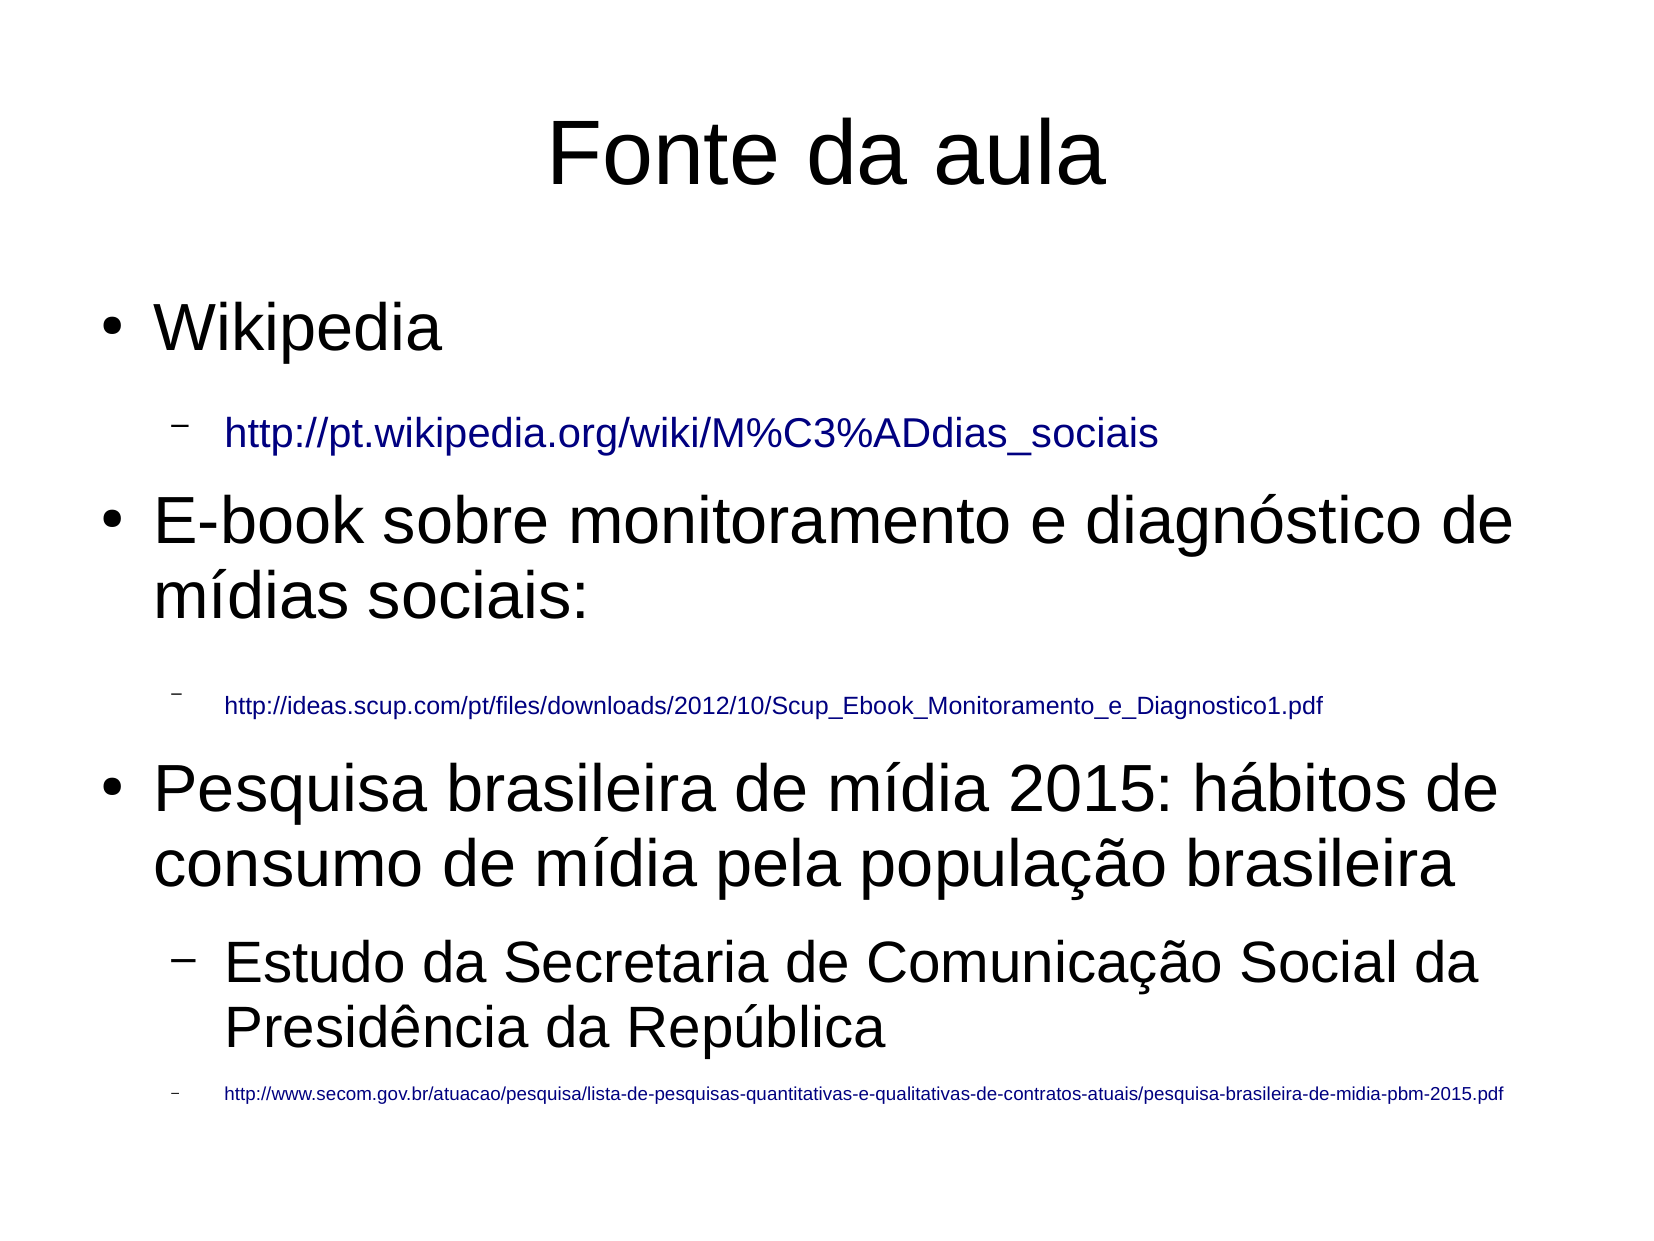

# Fonte da aula
Wikipedia
http://pt.wikipedia.org/wiki/M%C3%ADdias_sociais
E-book sobre monitoramento e diagnóstico de mídias sociais:
http://ideas.scup.com/pt/files/downloads/2012/10/Scup_Ebook_Monitoramento_e_Diagnostico1.pdf
Pesquisa brasileira de mídia 2015: hábitos de consumo de mídia pela população brasileira
Estudo da Secretaria de Comunicação Social da Presidência da República
http://www.secom.gov.br/atuacao/pesquisa/lista-de-pesquisas-quantitativas-e-qualitativas-de-contratos-atuais/pesquisa-brasileira-de-midia-pbm-2015.pdf